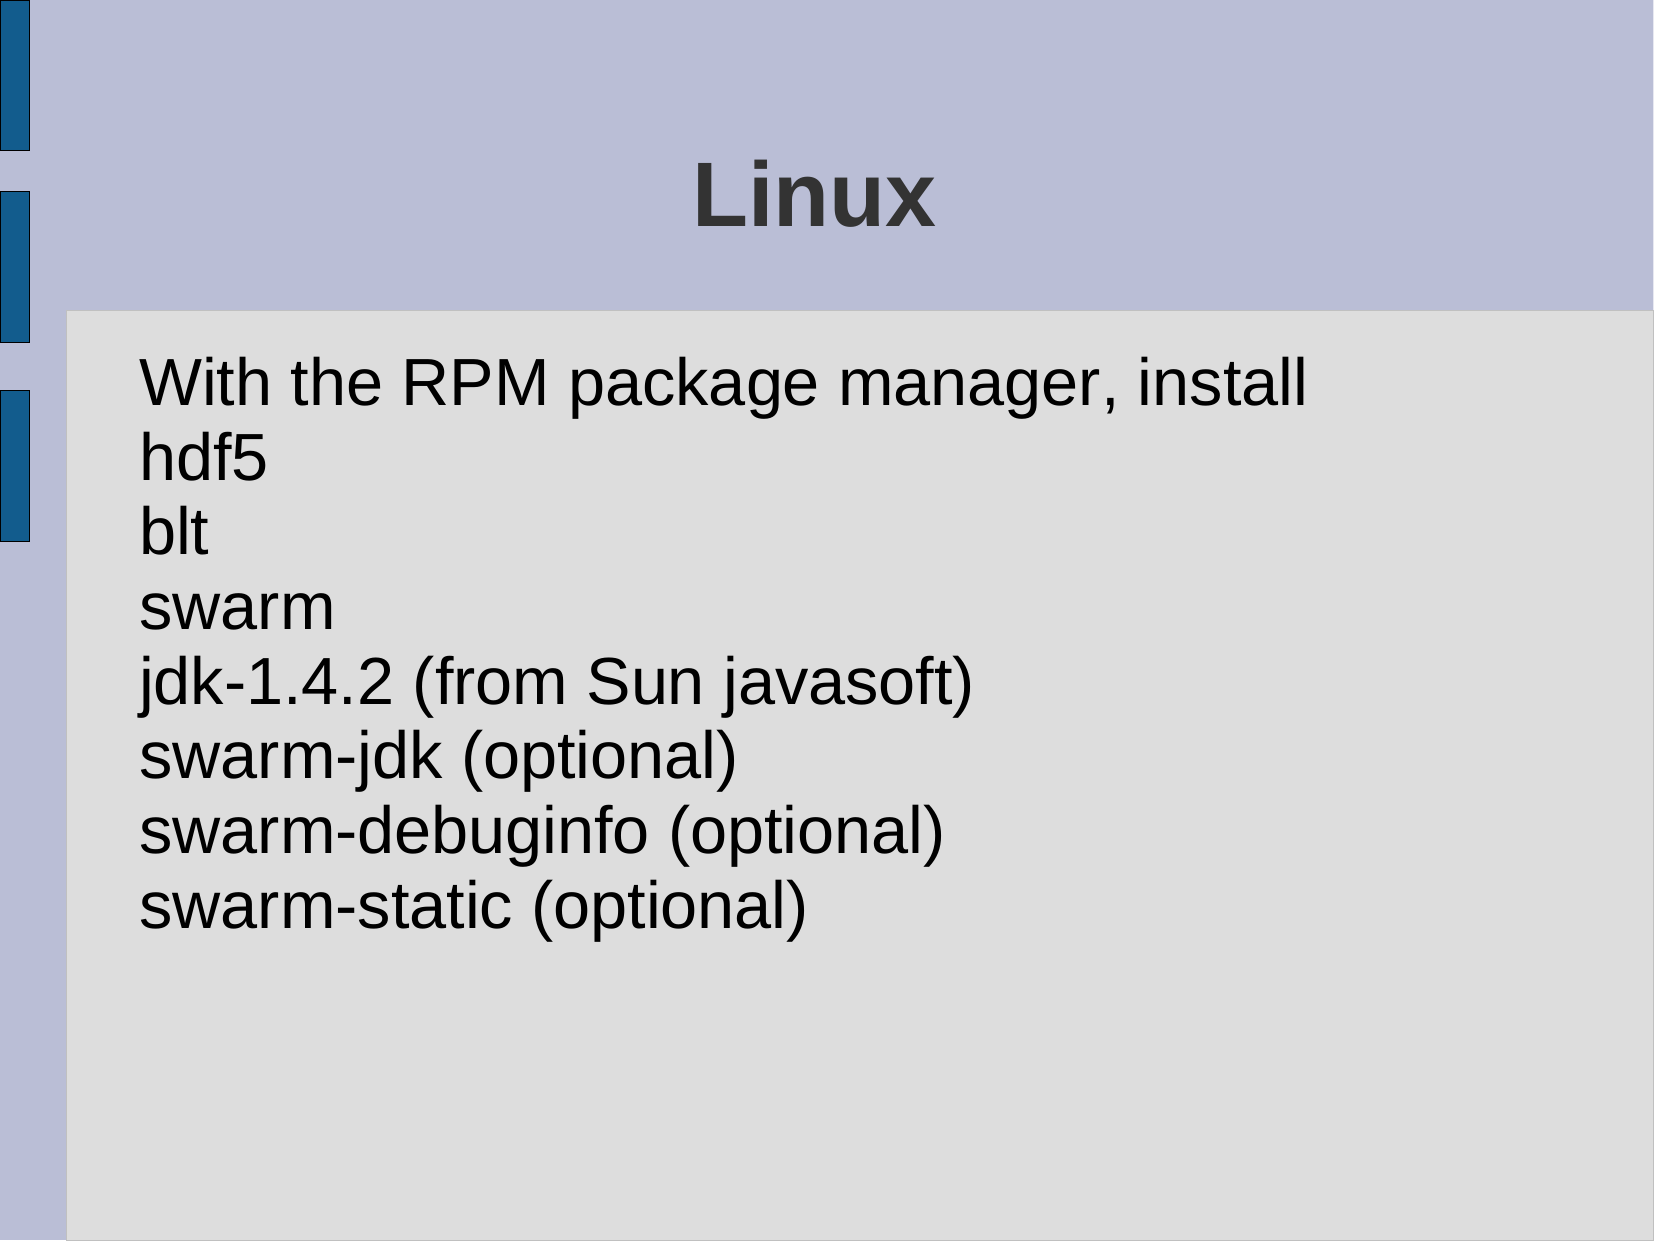

# Linux
With the RPM package manager, install
hdf5
blt
swarm
jdk-1.4.2 (from Sun javasoft)
swarm-jdk (optional)
swarm-debuginfo (optional)
swarm-static (optional)